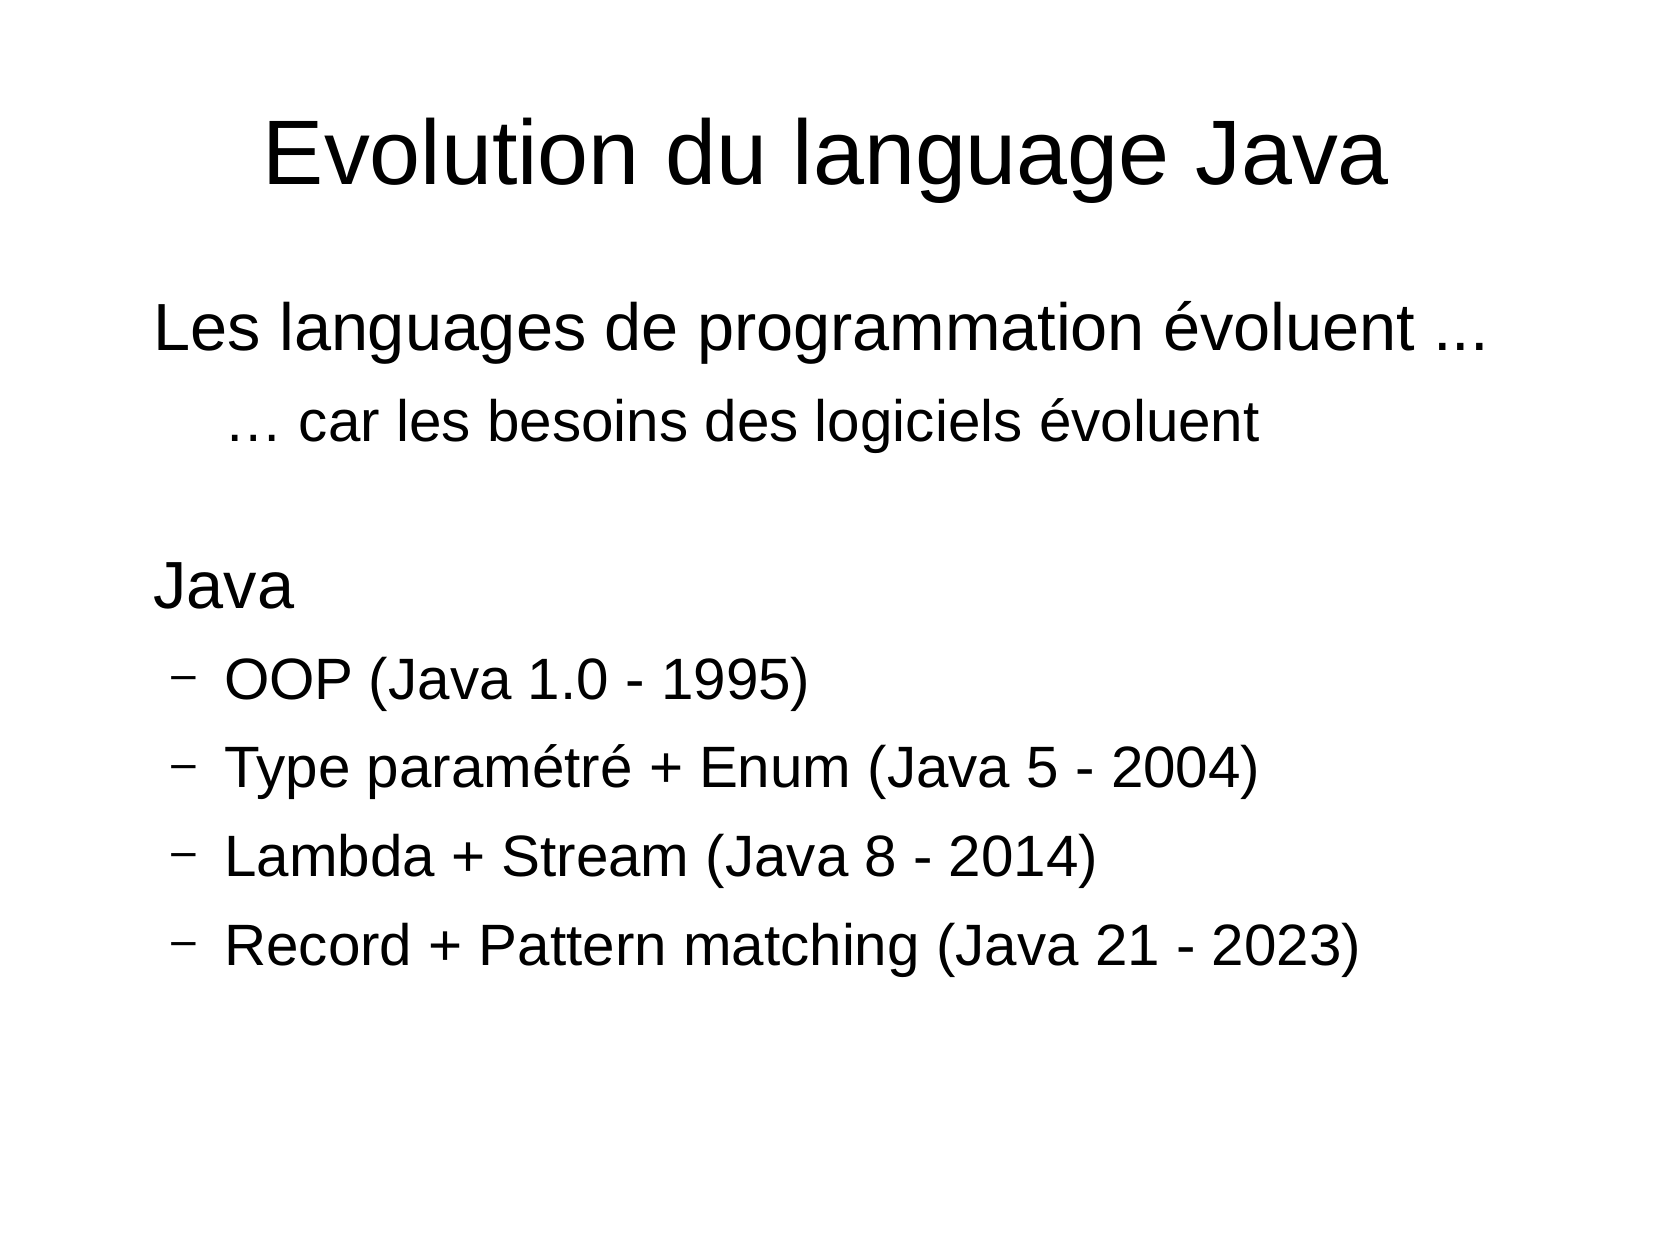

# Evolution du language Java
Les languages de programmation évoluent ...
… car les besoins des logiciels évoluent
Java
OOP (Java 1.0 - 1995)
Type paramétré + Enum (Java 5 - 2004)
Lambda + Stream (Java 8 - 2014)
Record + Pattern matching (Java 21 - 2023)